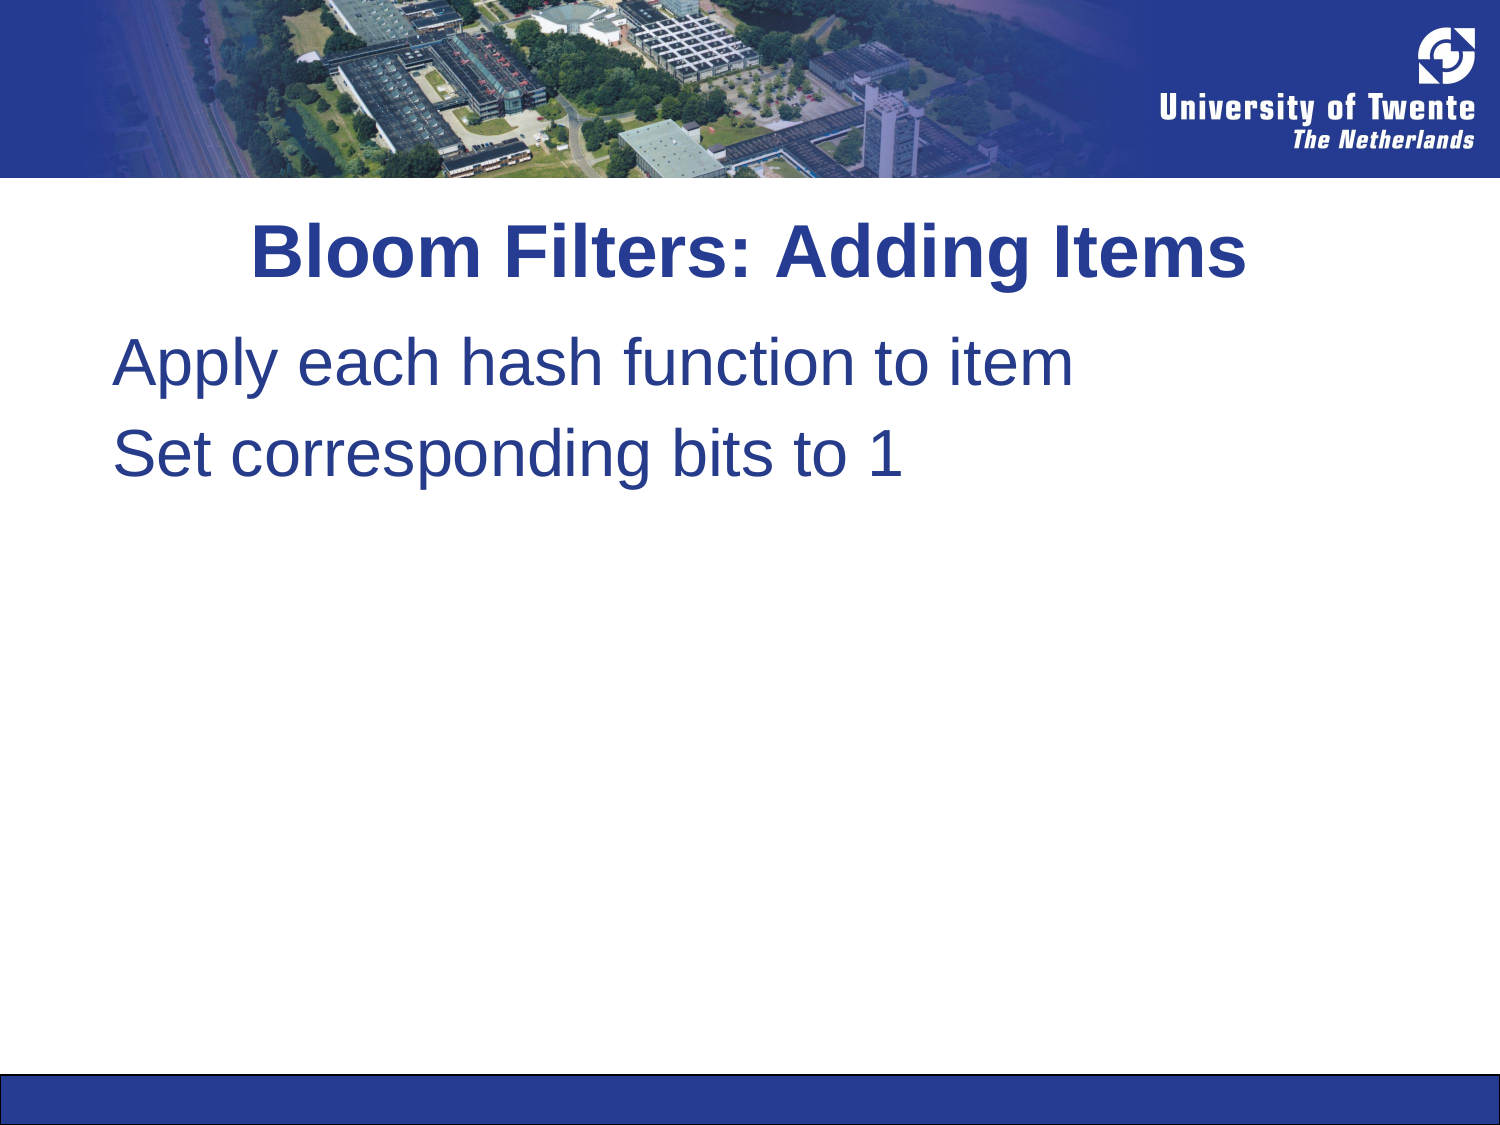

# Bloom Filters: Adding Items
Apply each hash function to item
Set corresponding bits to 1